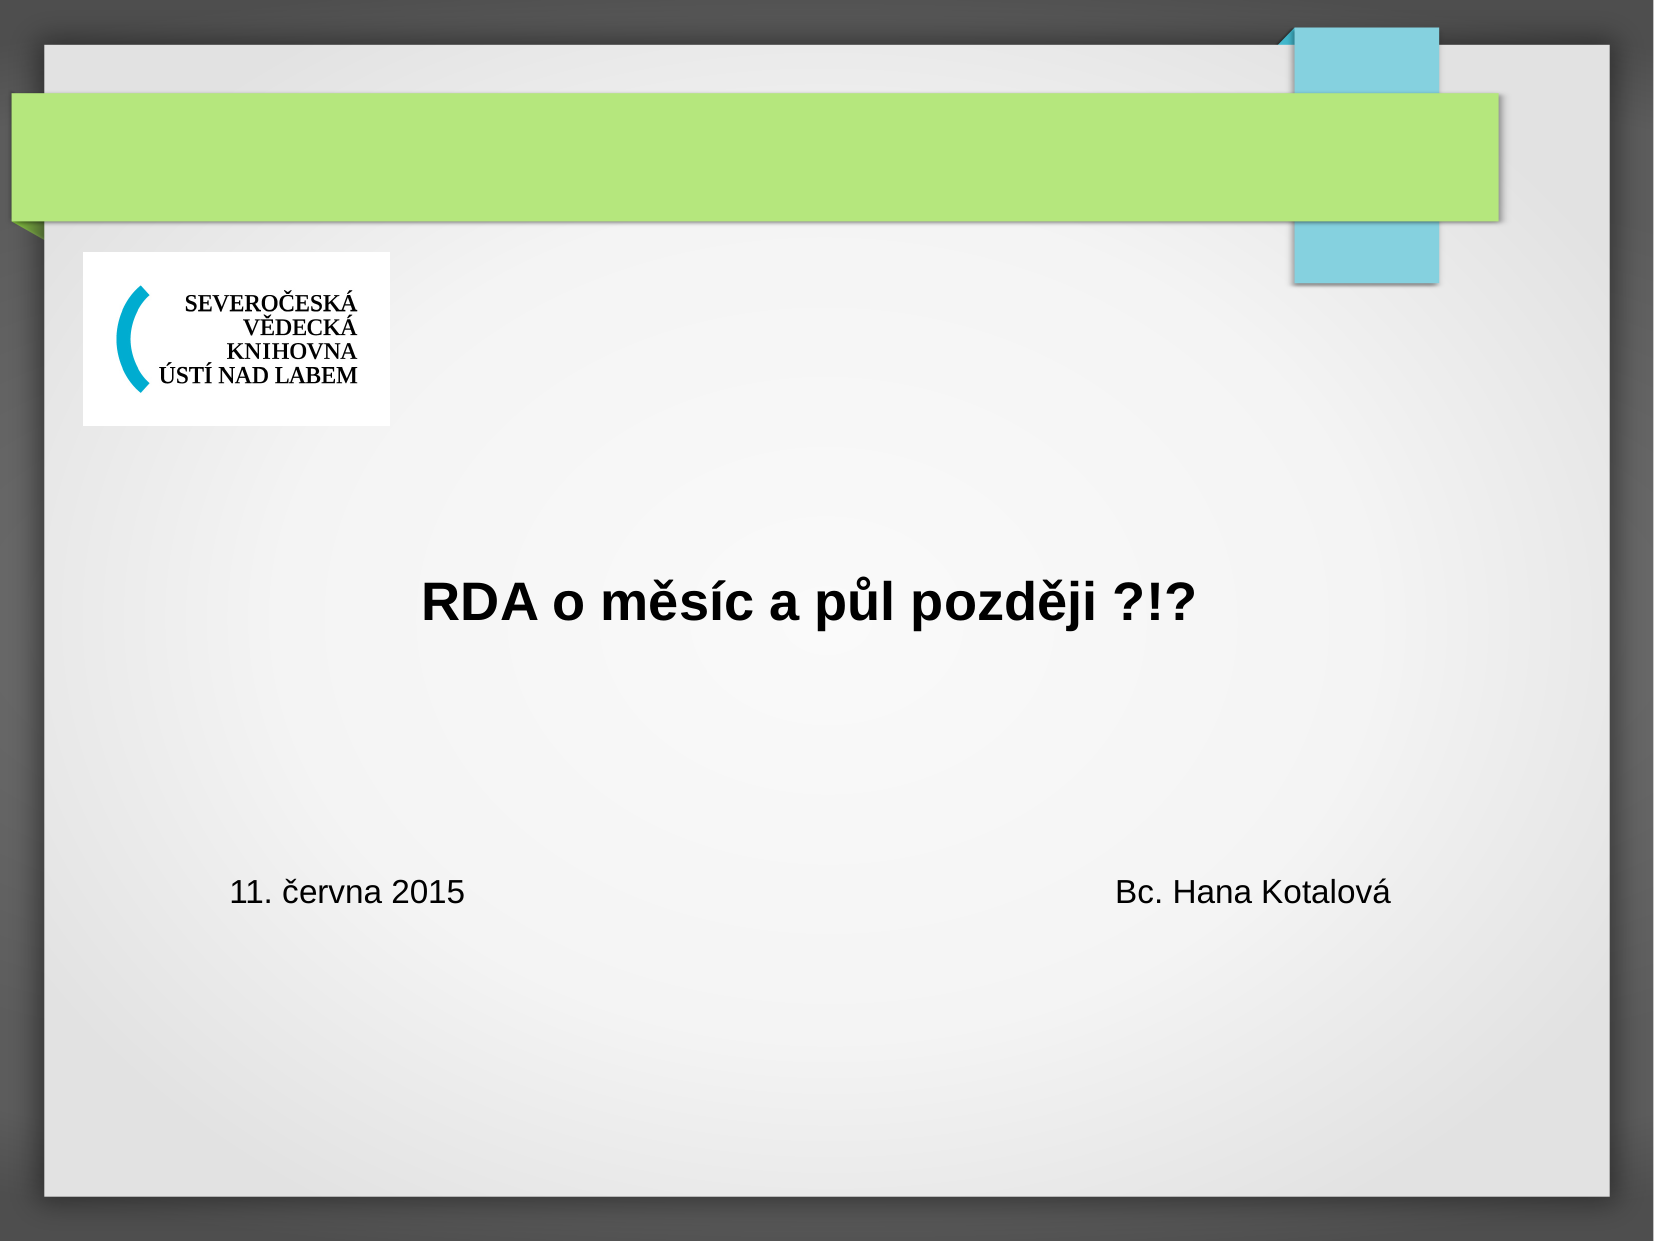

#
RDA o měsíc a půl později ?!?
11. června 2015									Bc. Hana Kotalová